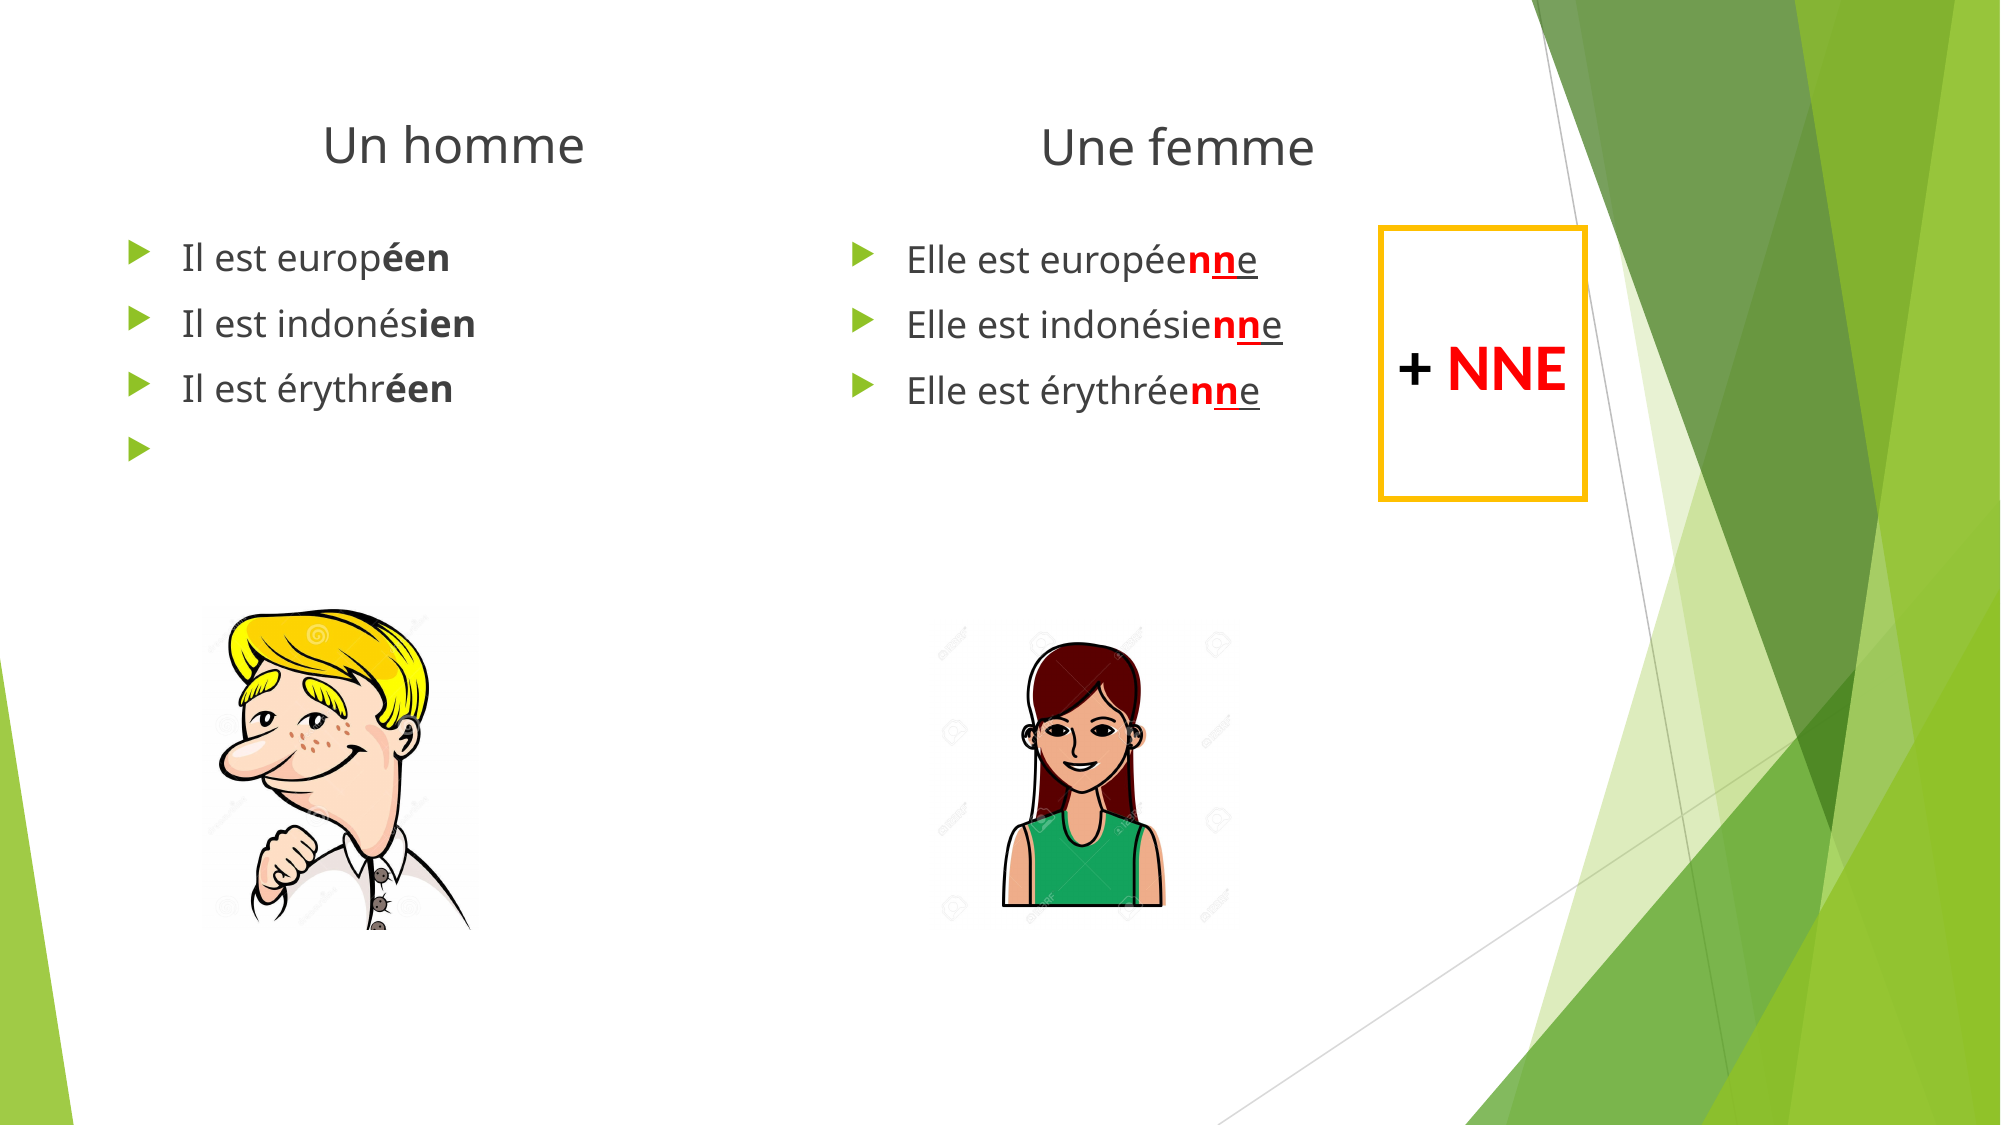

# Un homme
Une femme
Il est européen
Il est indonésien
Il est érythréen
Elle est européenne
Elle est indonésienne
Elle est érythréenne
+ NNE